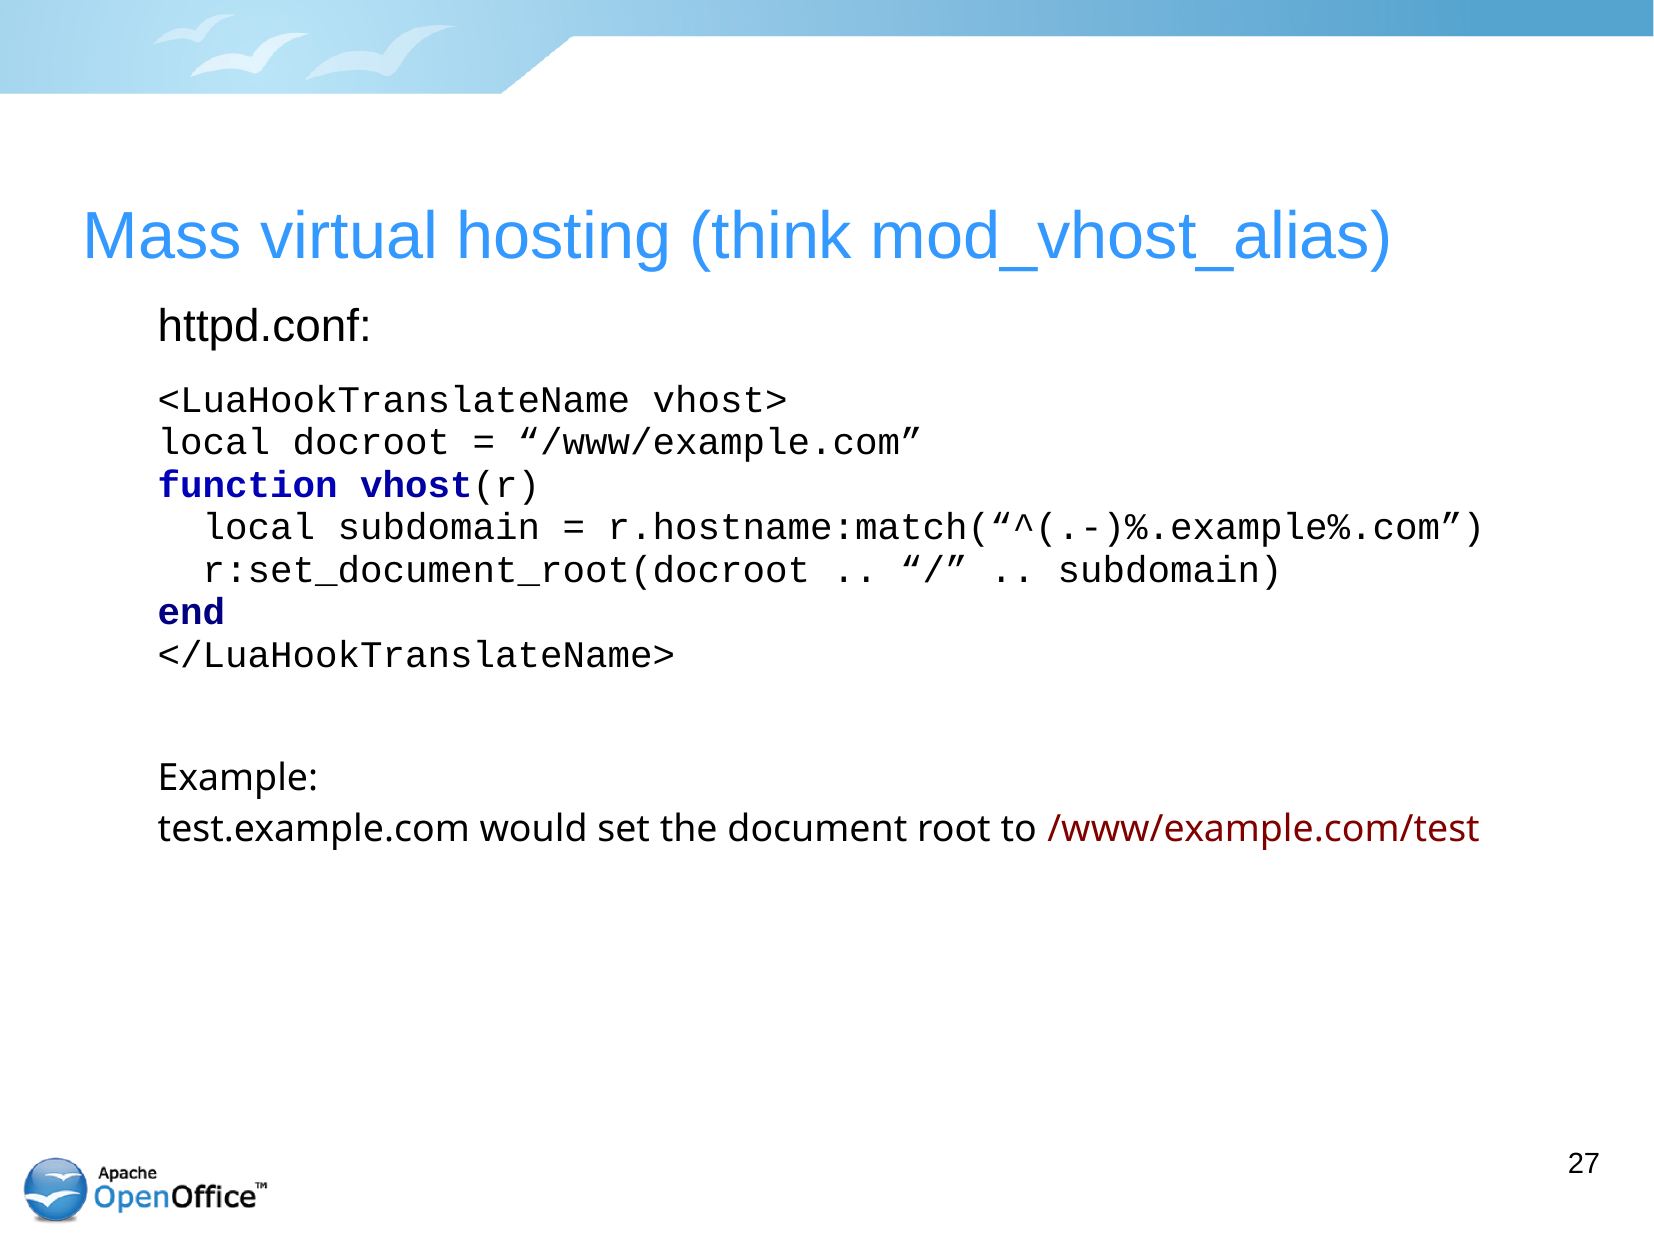

# Mass virtual hosting (think mod_vhost_alias)
httpd.conf:
<LuaHookTranslateName vhost>
local docroot = “/www/example.com”
function vhost(r)
 local subdomain = r.hostname:match(“^(.-)%.example%.com”)
 r:set_document_root(docroot .. “/” .. subdomain)
end
</LuaHookTranslateName>
Example:
test.example.com would set the document root to /www/example.com/test
27